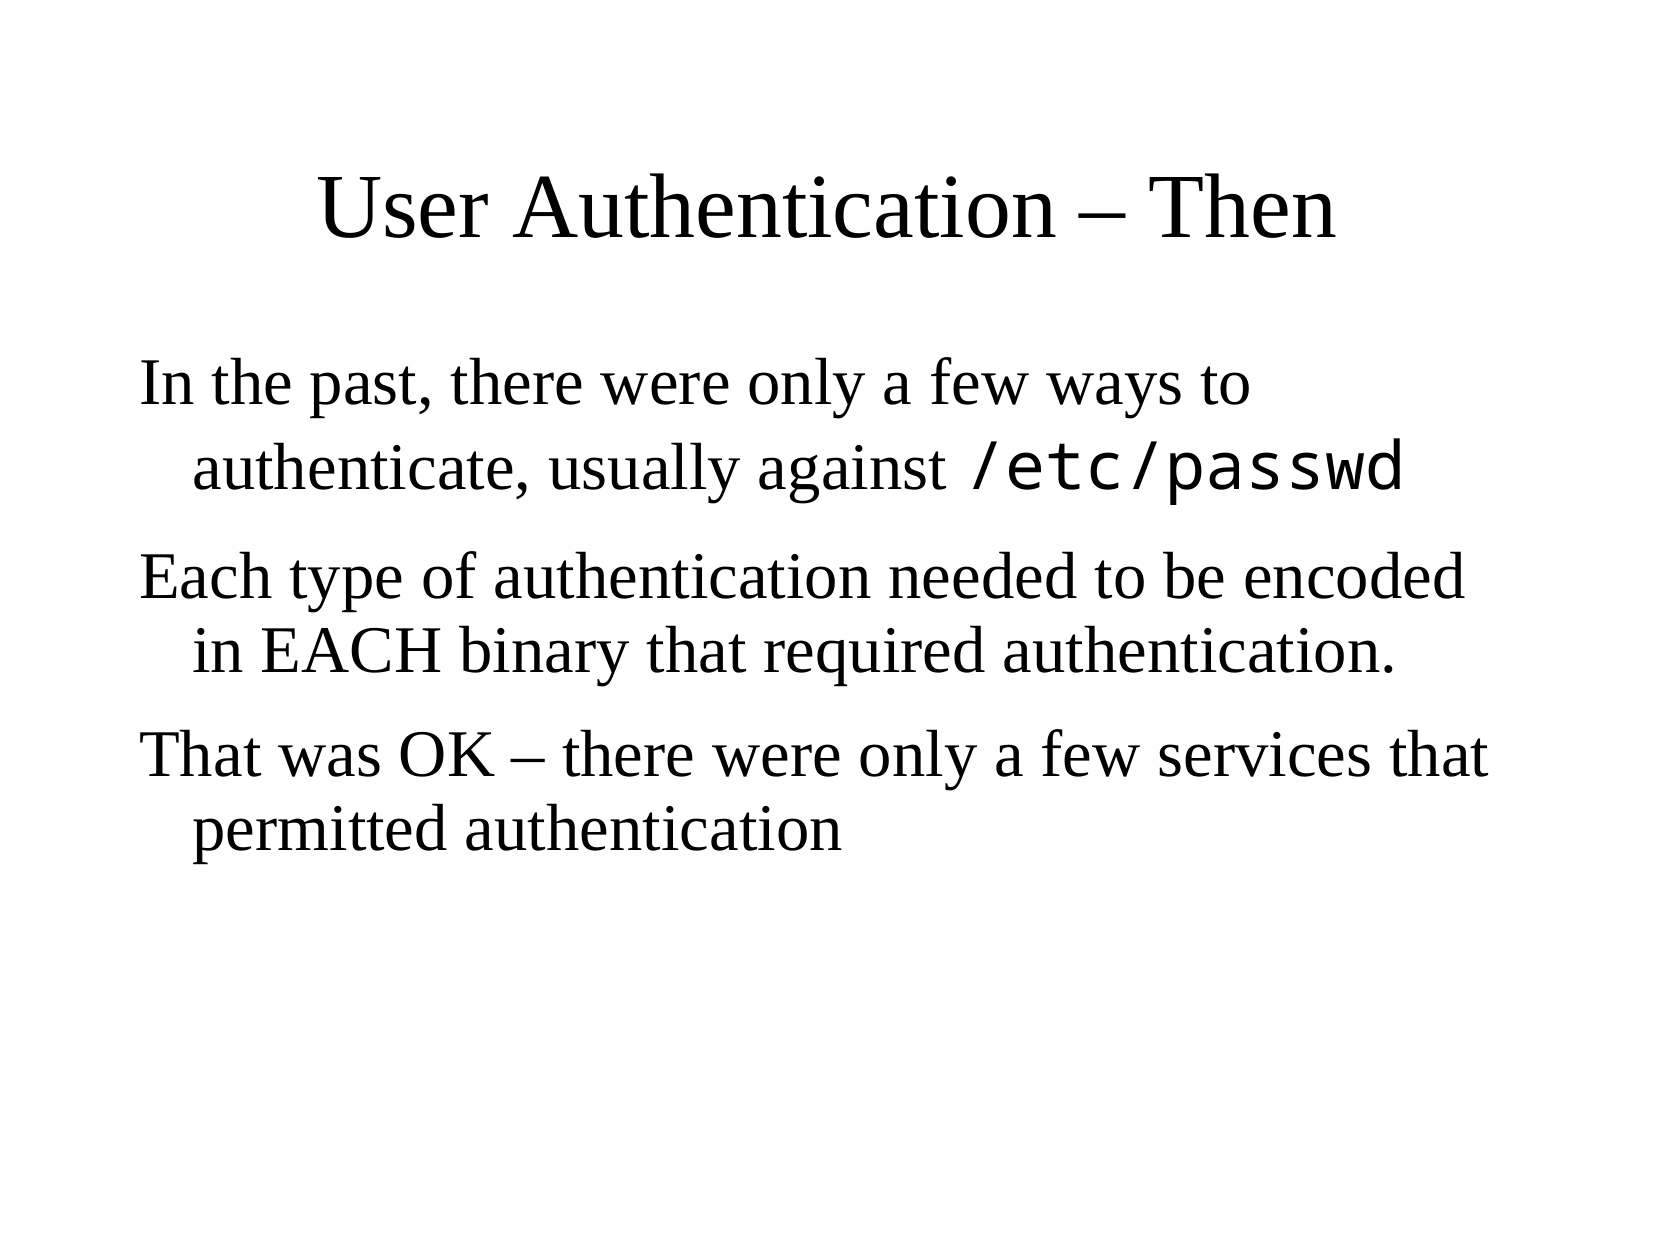

# User Authentication – Then
In the past, there were only a few ways to authenticate, usually against /etc/passwd
Each type of authentication needed to be encoded in EACH binary that required authentication.
That was OK – there were only a few services that permitted authentication